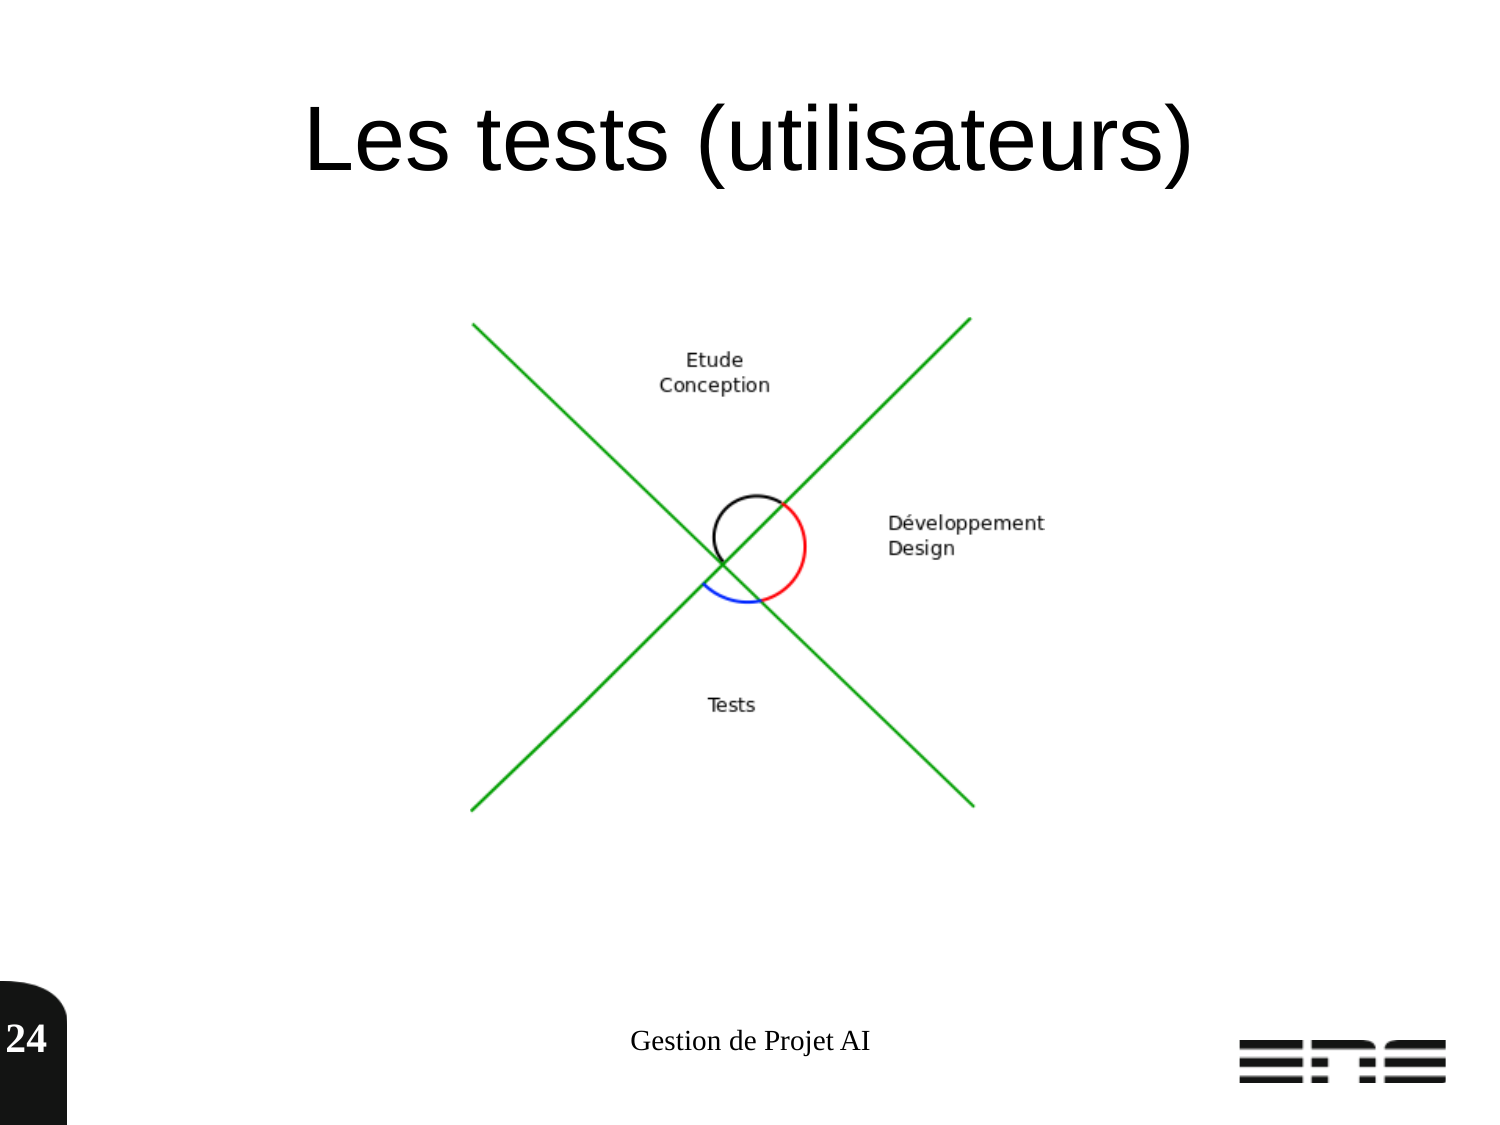

# Les tests (utilisateurs)
24
Gestion de Projet AI